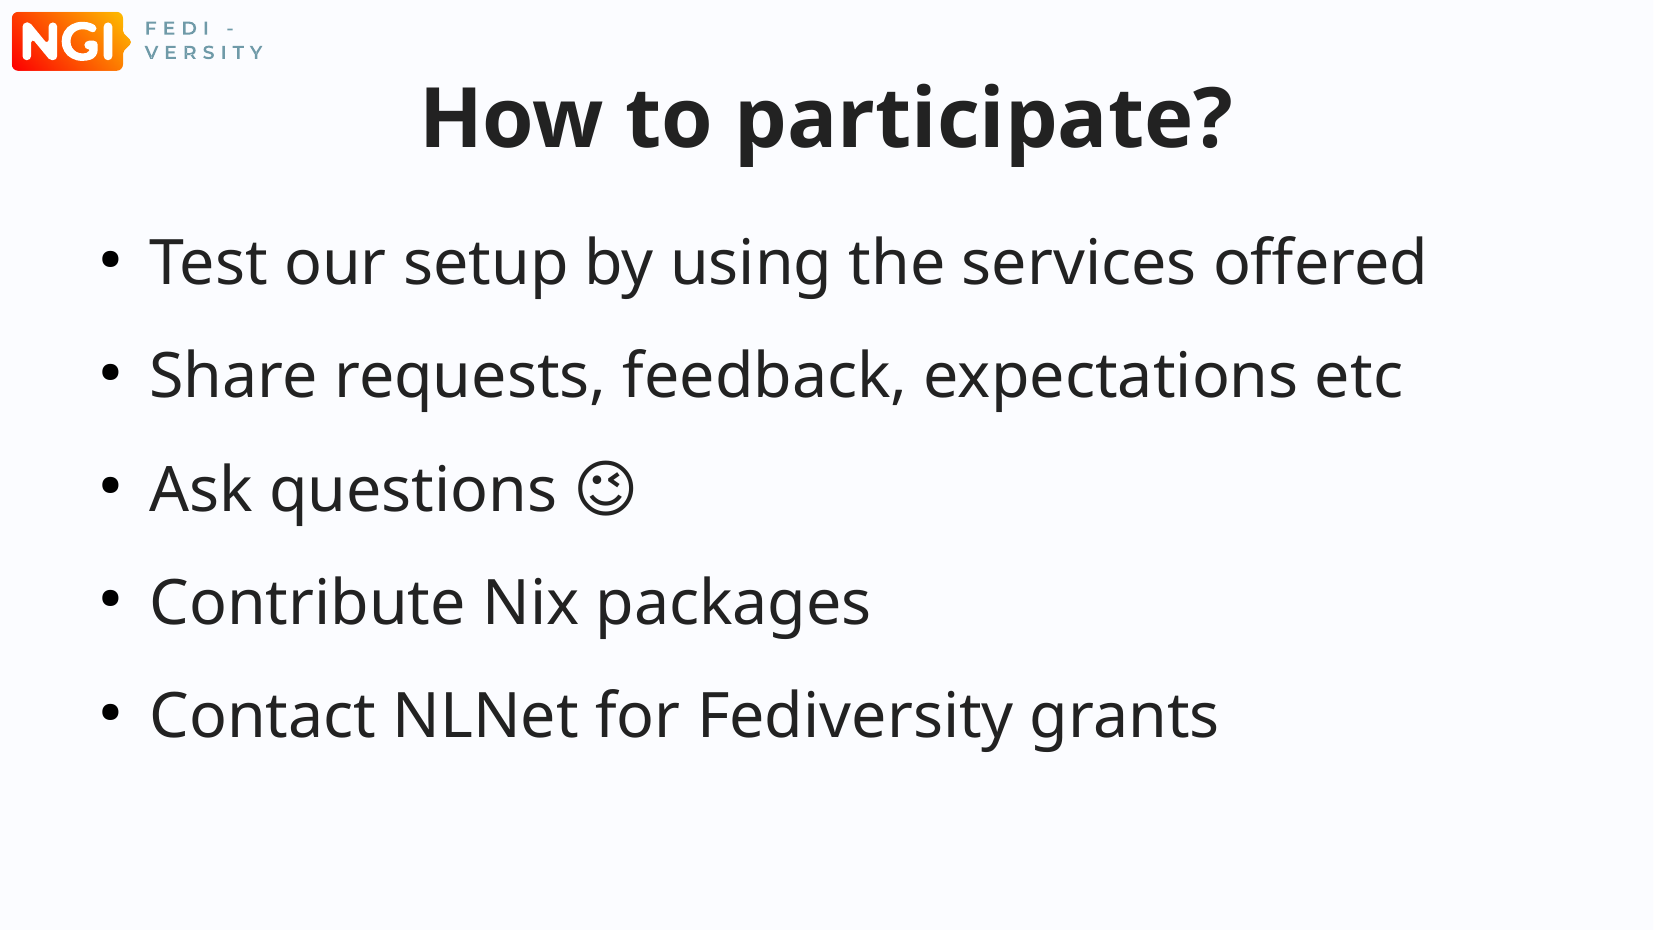

# How to participate?
Test our setup by using the services offered
Share requests, feedback, expectations etc
Ask questions 😉
Contribute Nix packages
Contact NLNet for Fediversity grants